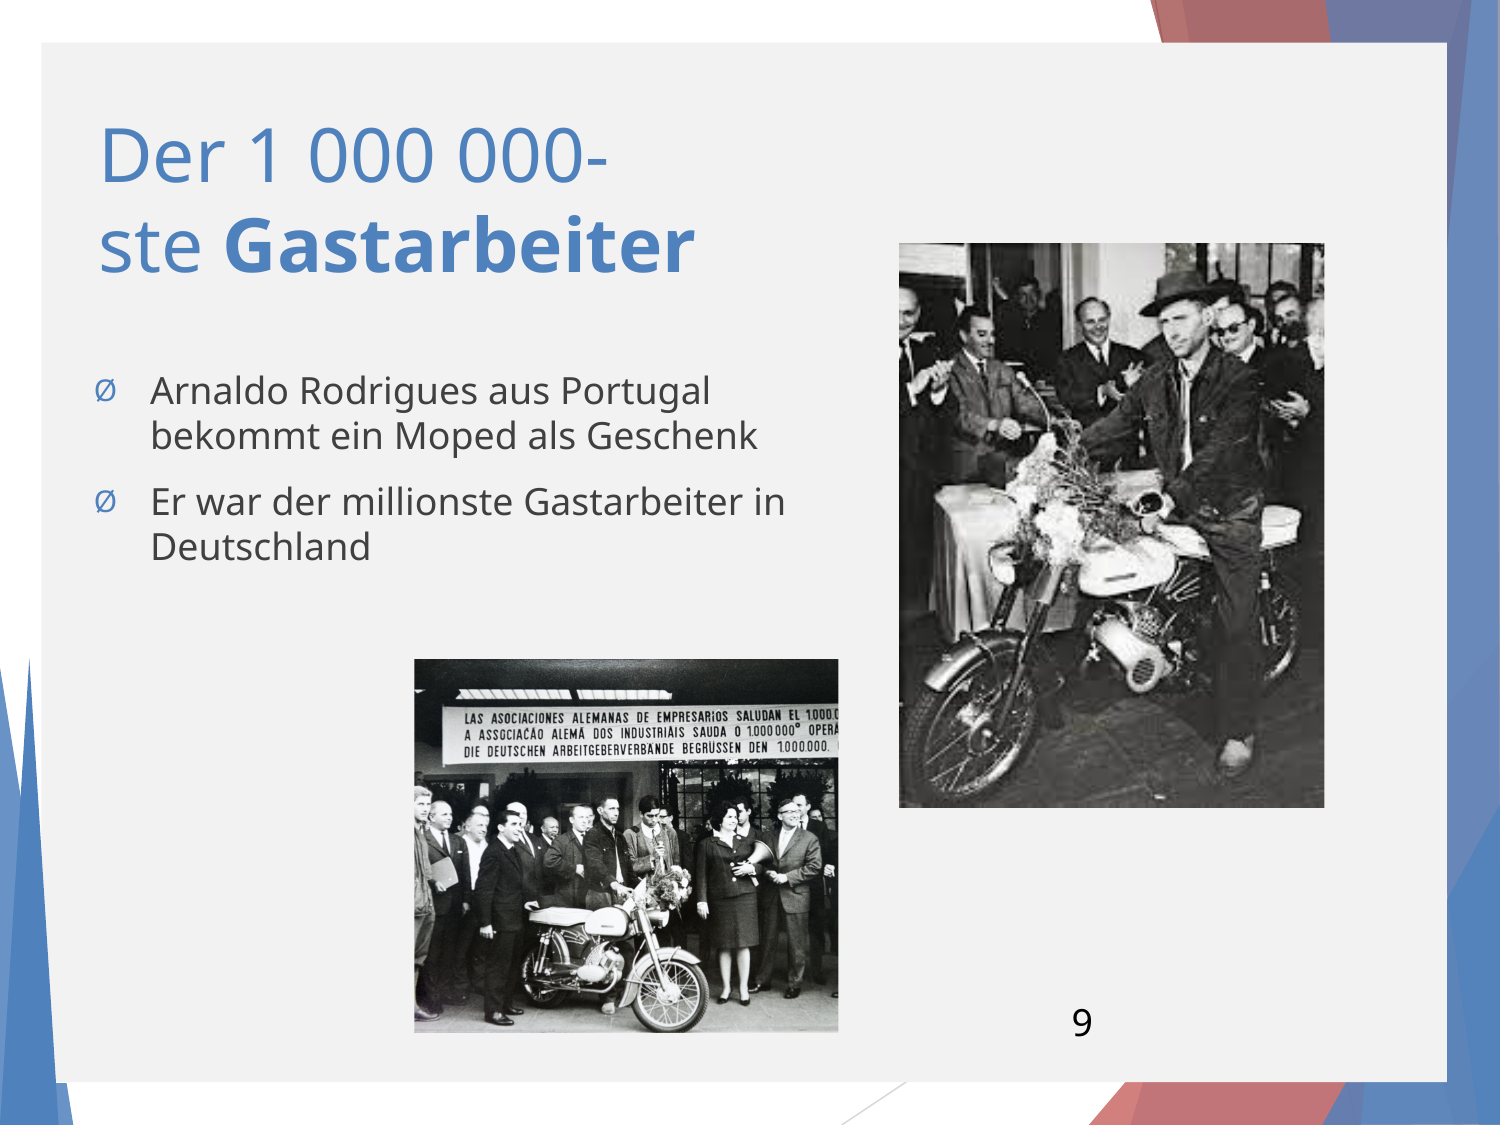

# Der 1 000 000-ste Gastarbeiter
Arnaldo Rodrigues aus Portugal bekommt ein Moped als Geschenk
Er war der millionste Gastarbeiter in Deutschland